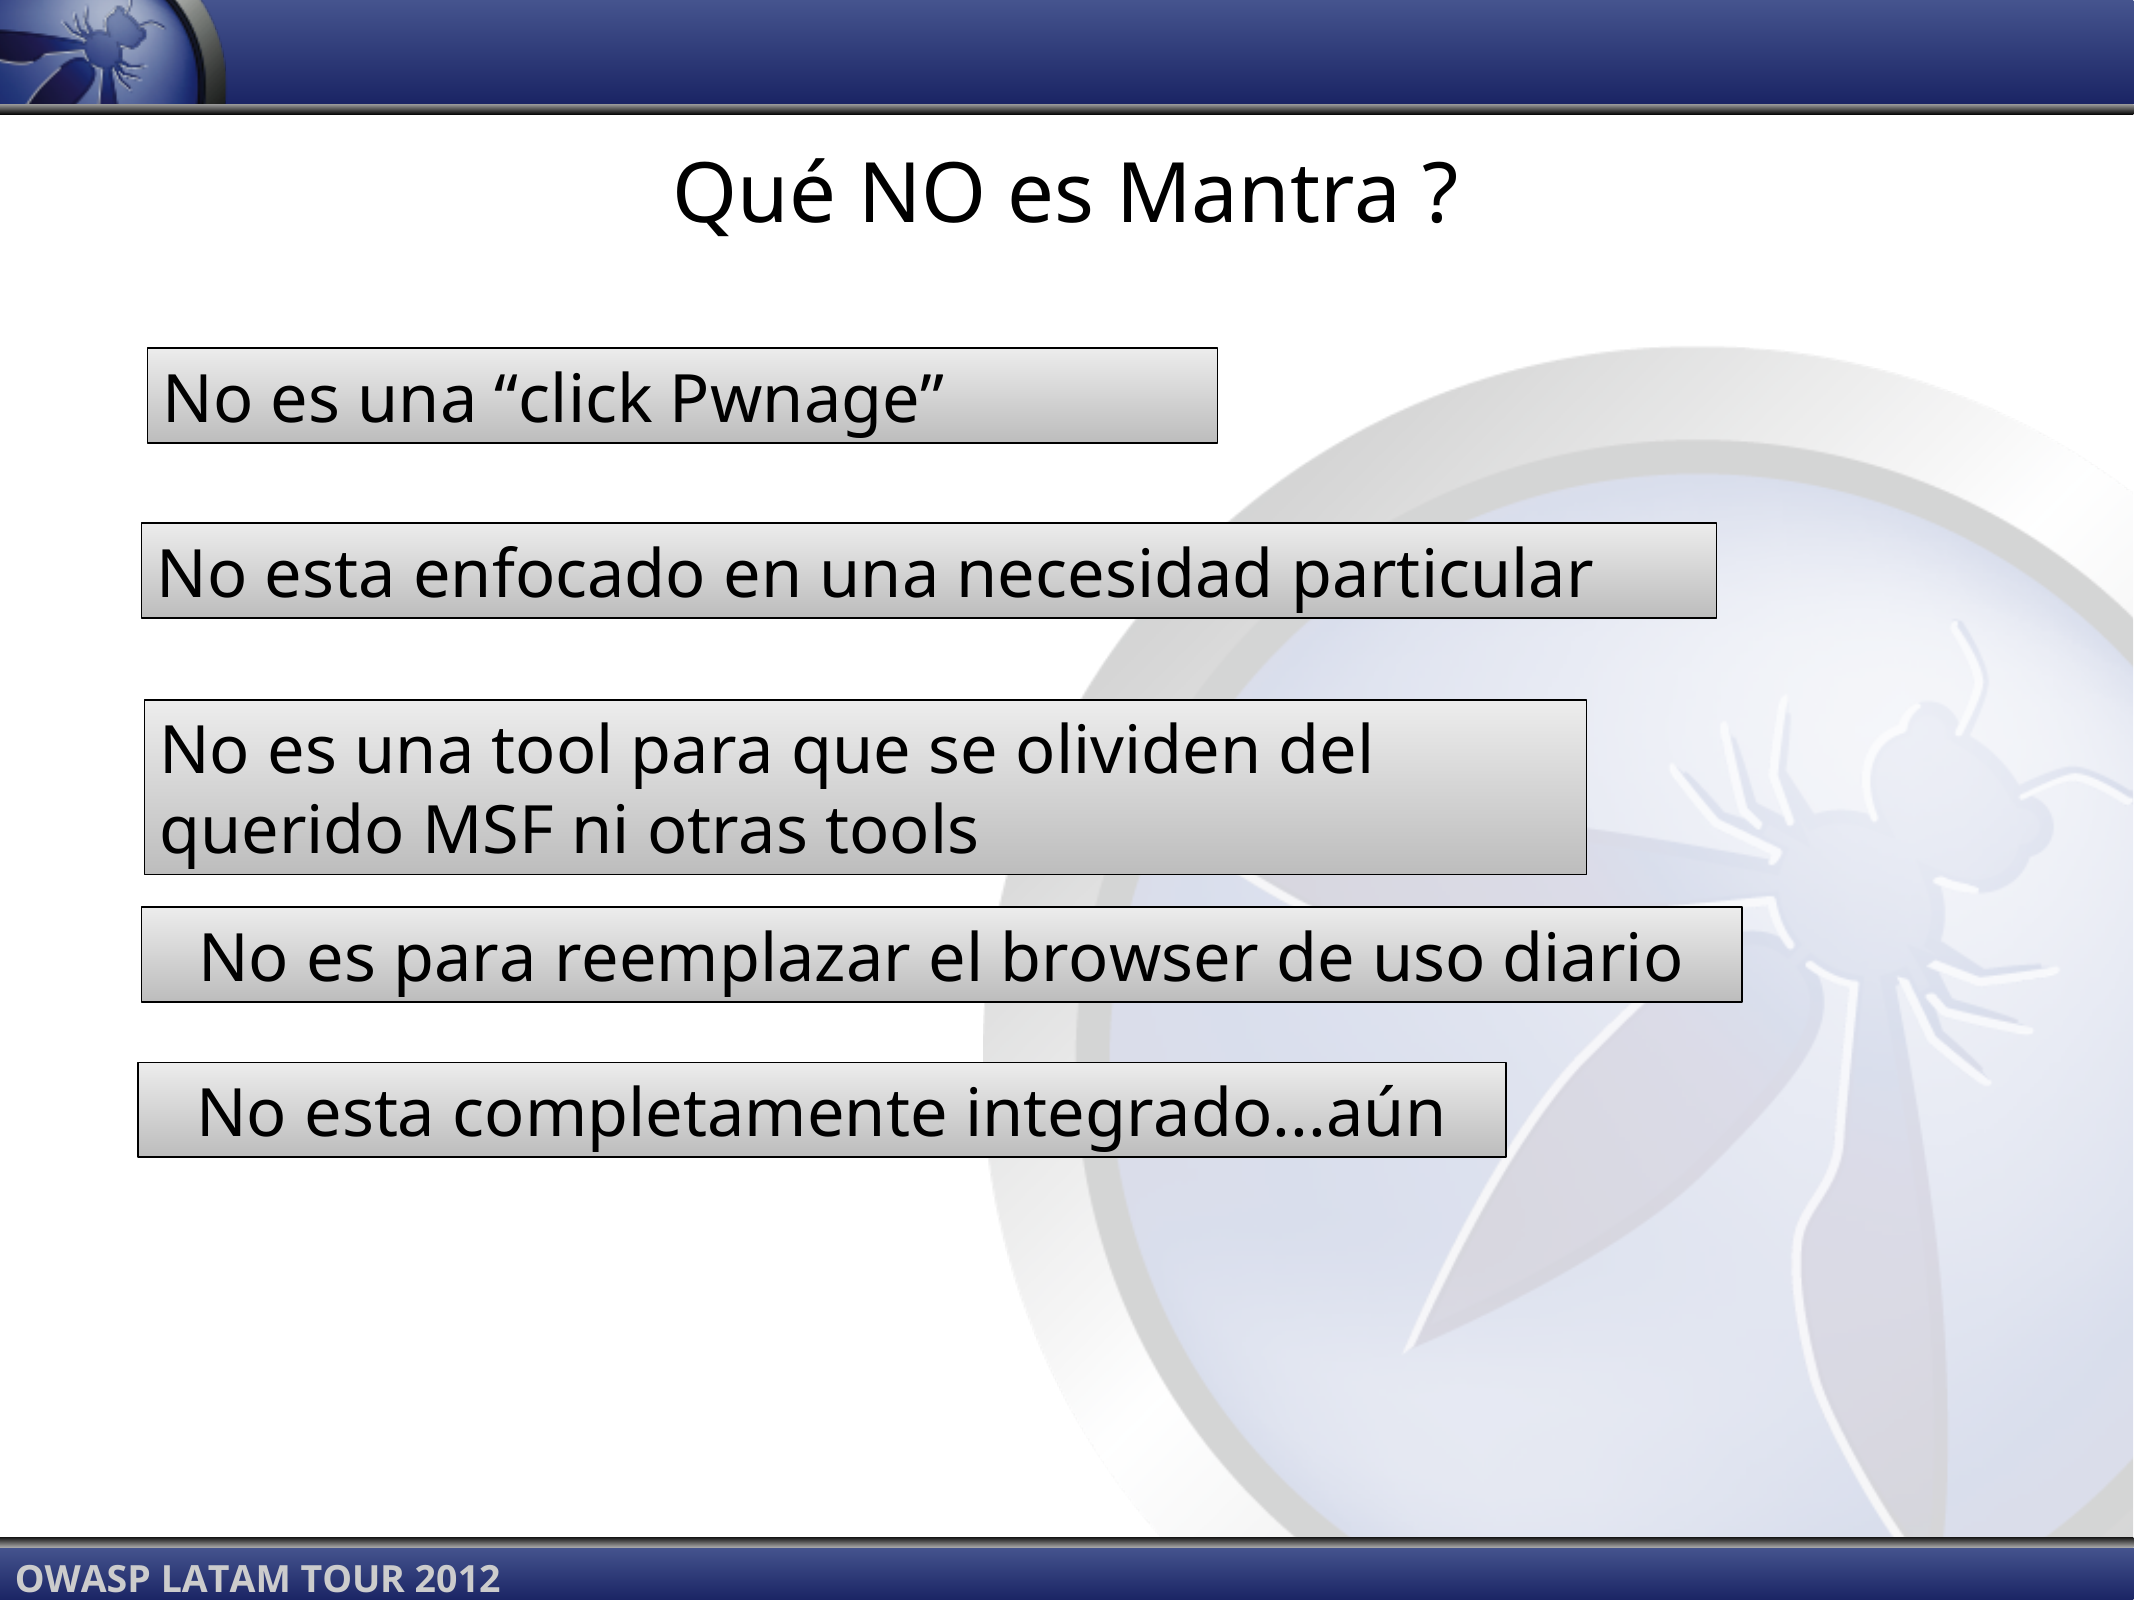

Qué NO es Mantra ?
No es una “click Pwnage”
No esta enfocado en una necesidad particular
No es una tool para que se olividen del querido MSF ni otras tools
No es para reemplazar el browser de uso diario
No esta completamente integrado...aún
 page